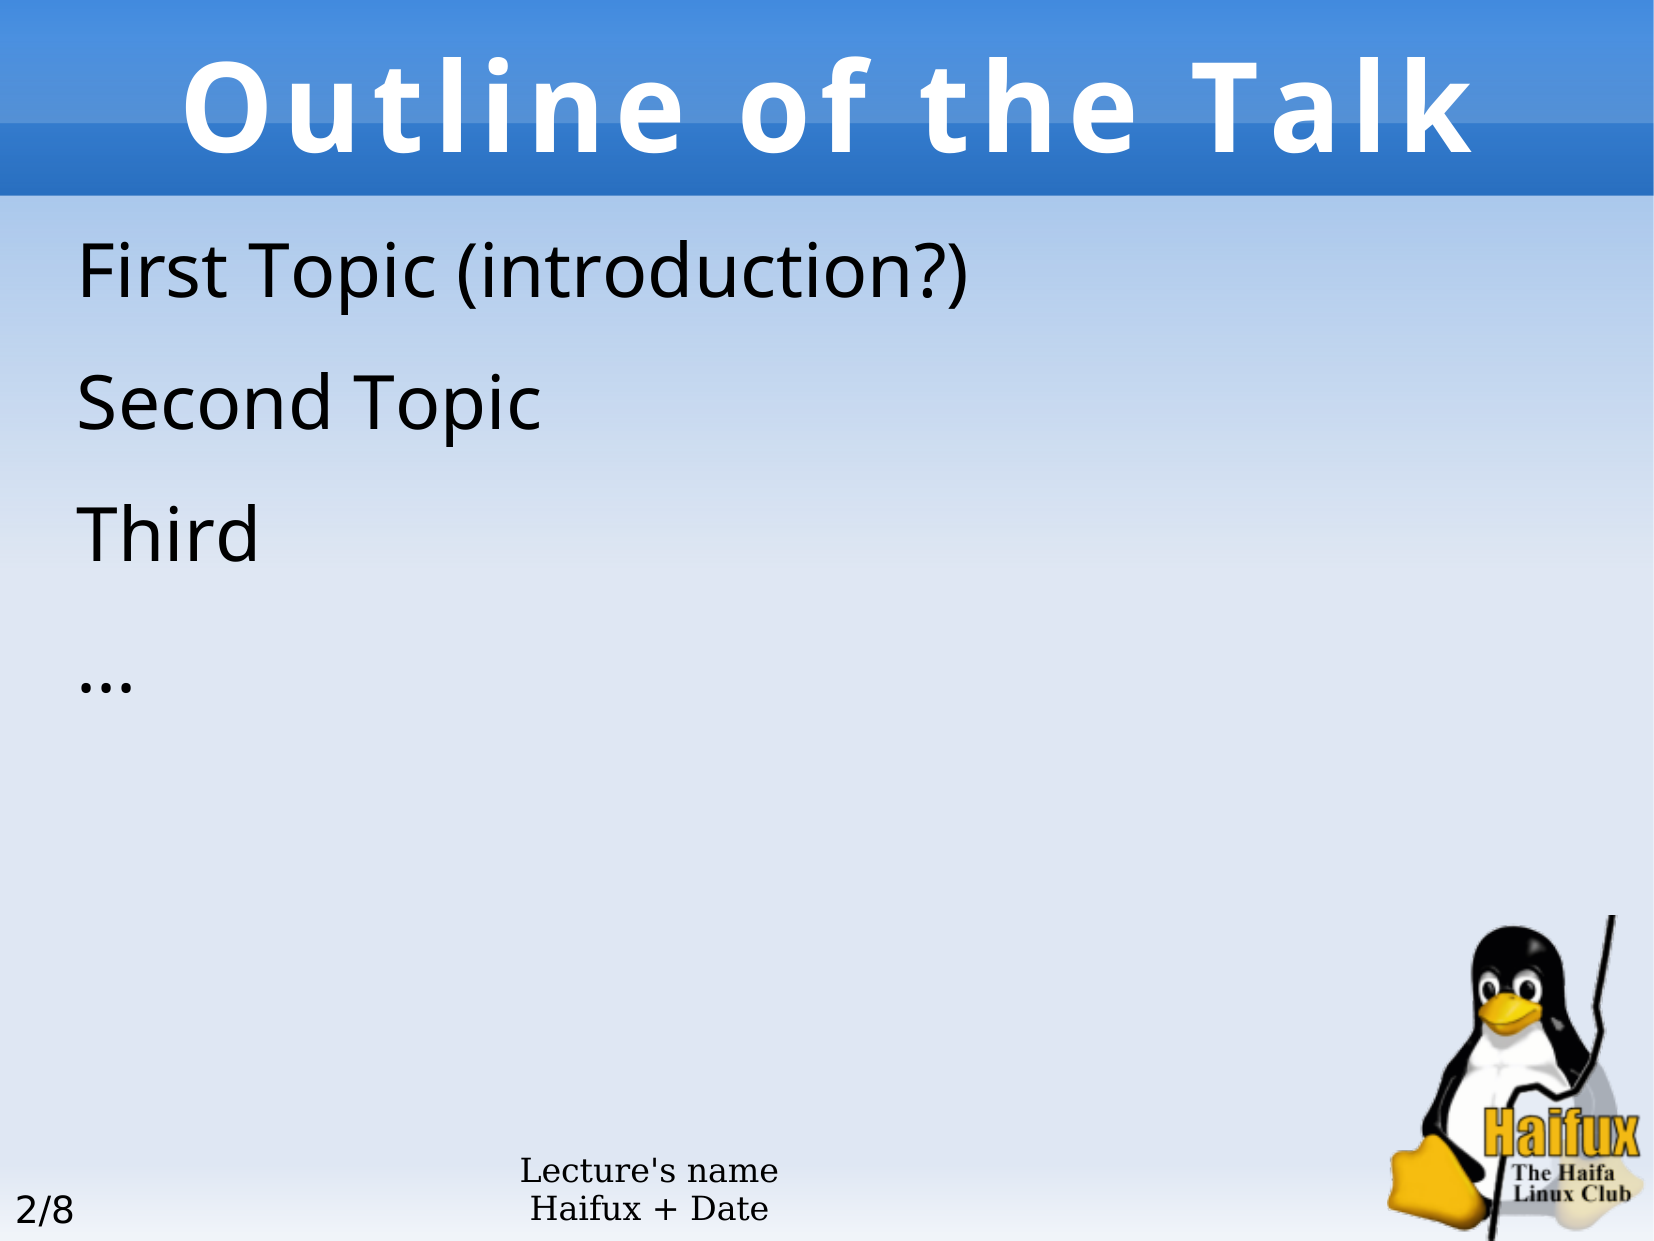

# Outline of the Talk
First Topic (introduction?)
Second Topic
Third
...